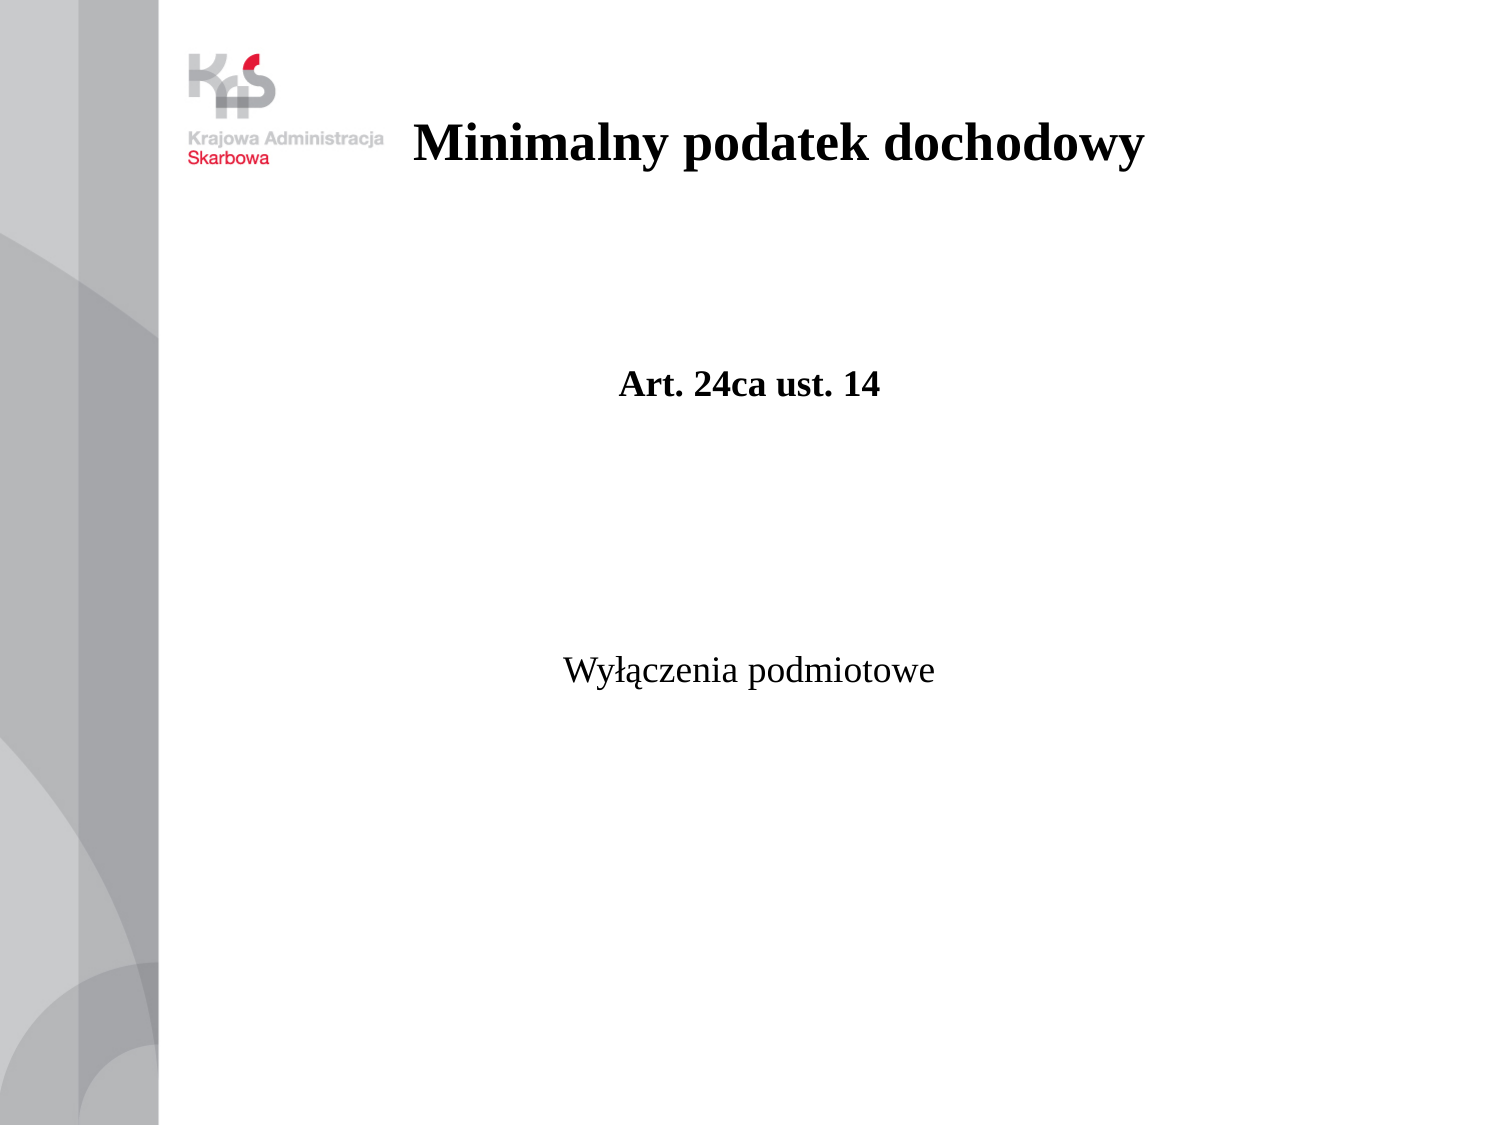

# Minimalny podatek dochodowy
Art. 24ca ust. 14
Wyłączenia podmiotowe